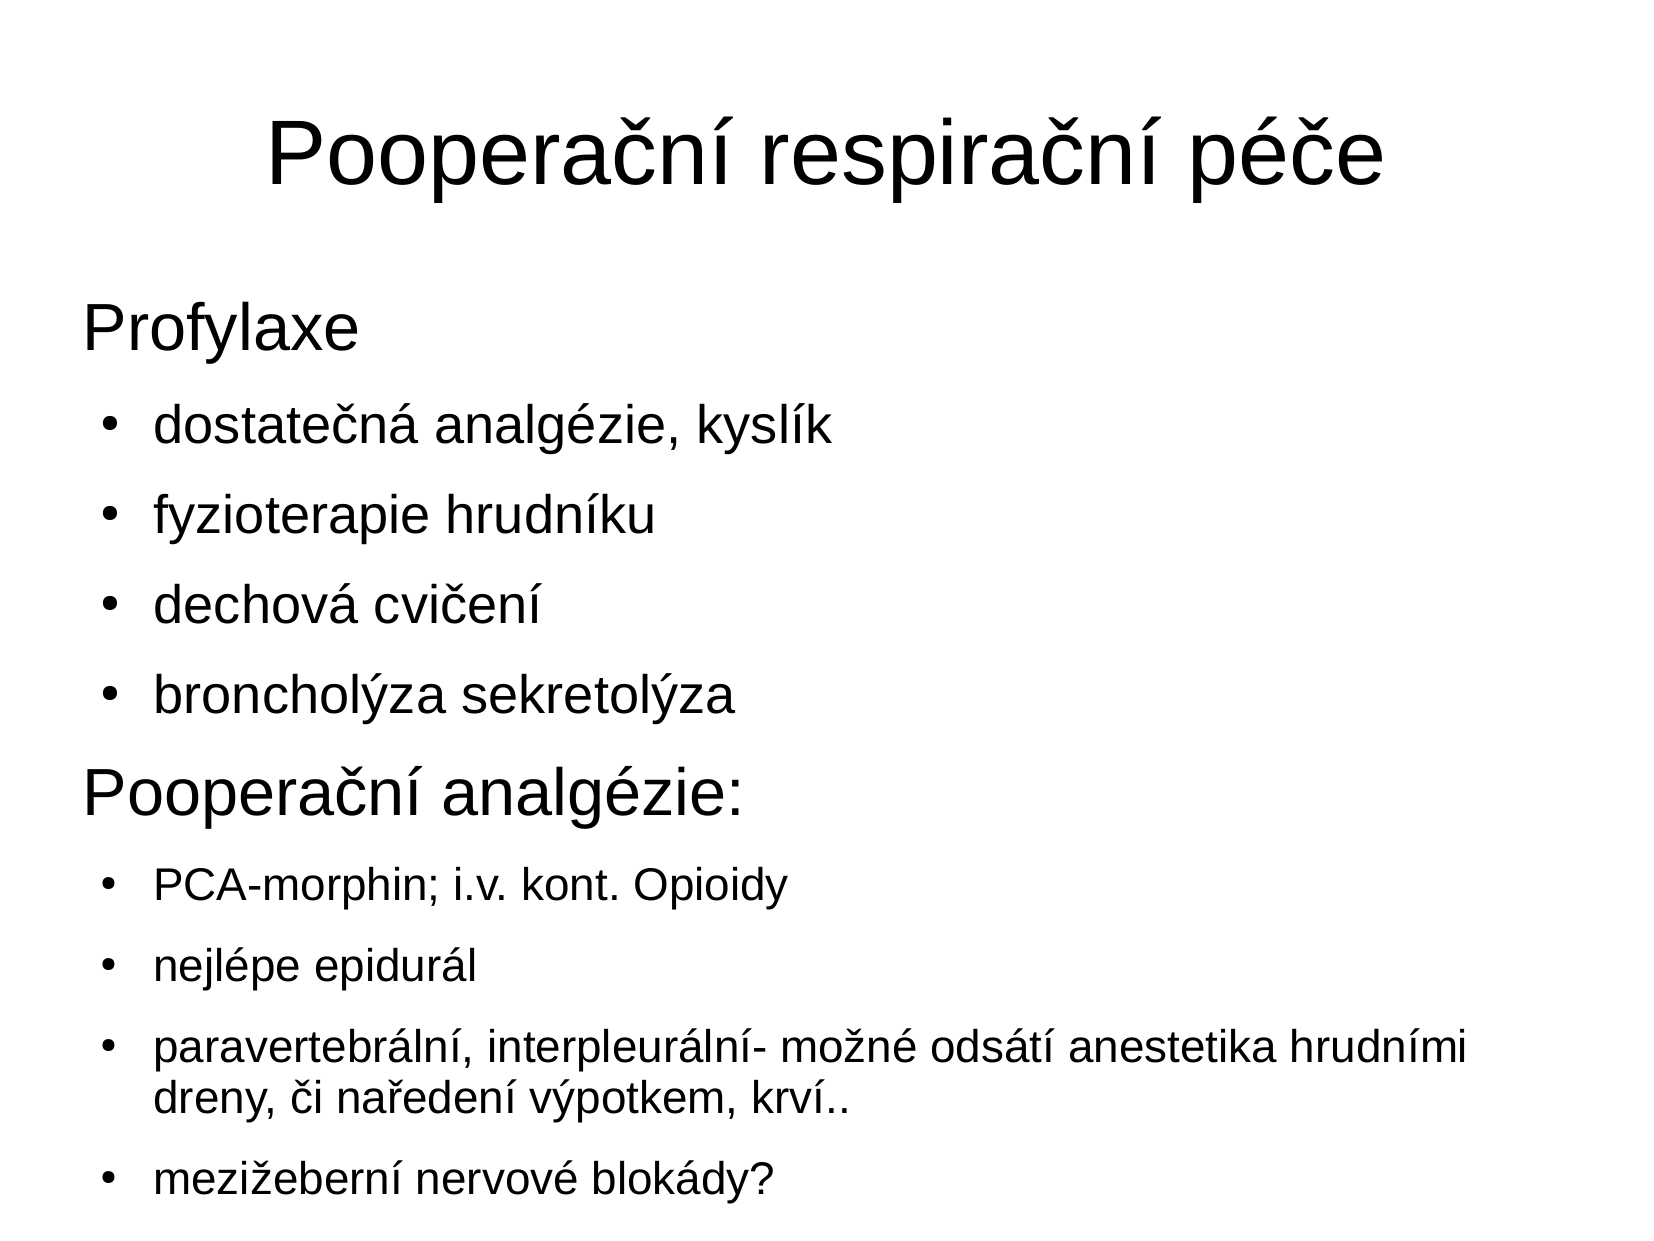

# Pooperační respirační péče
Profylaxe
dostatečná analgézie, kyslík
fyzioterapie hrudníku
dechová cvičení
broncholýza sekretolýza
Pooperační analgézie:
PCA-morphin; i.v. kont. Opioidy
nejlépe epidurál
paravertebrální, interpleurální- možné odsátí anestetika hrudními dreny, či naředení výpotkem, krví..
mezižeberní nervové blokády?